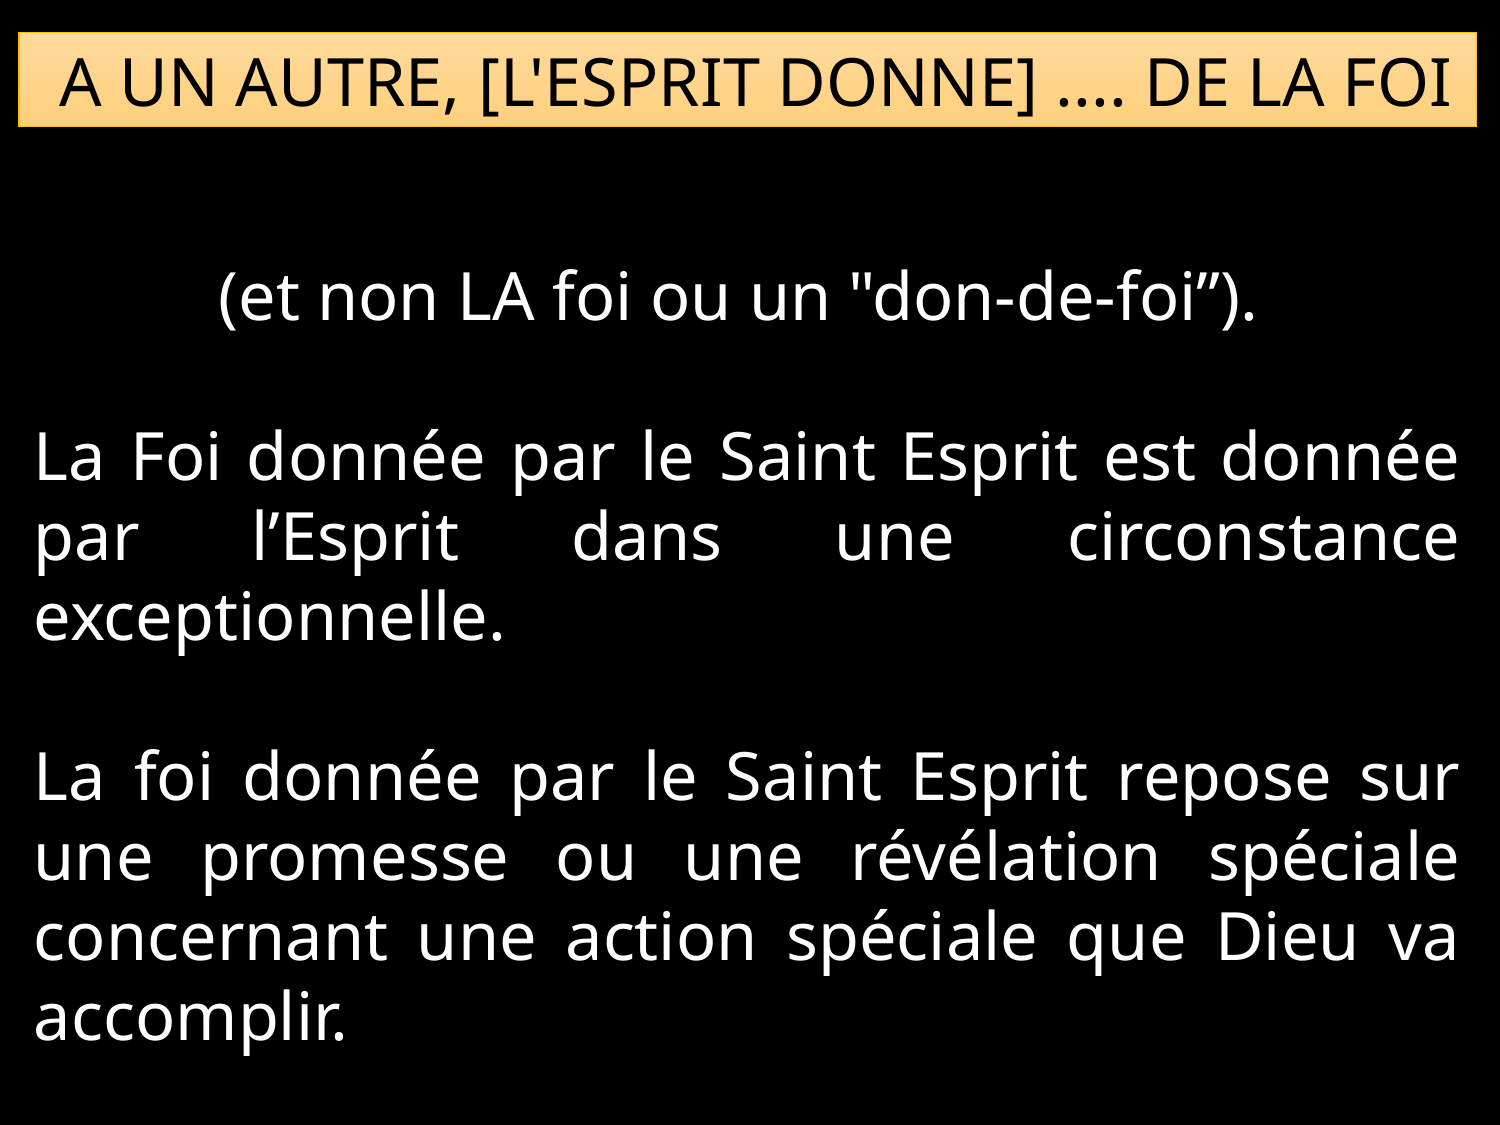

A UN AUTRE, [L'ESPRIT DONNE] .... DE LA FOI
(et non LA foi ou un "don-de-foi”).
La Foi donnée par le Saint Esprit est donnée par l’Esprit dans une circonstance exceptionnelle.
La foi donnée par le Saint Esprit repose sur une promesse ou une révélation spéciale concernant une action spéciale que Dieu va accomplir.